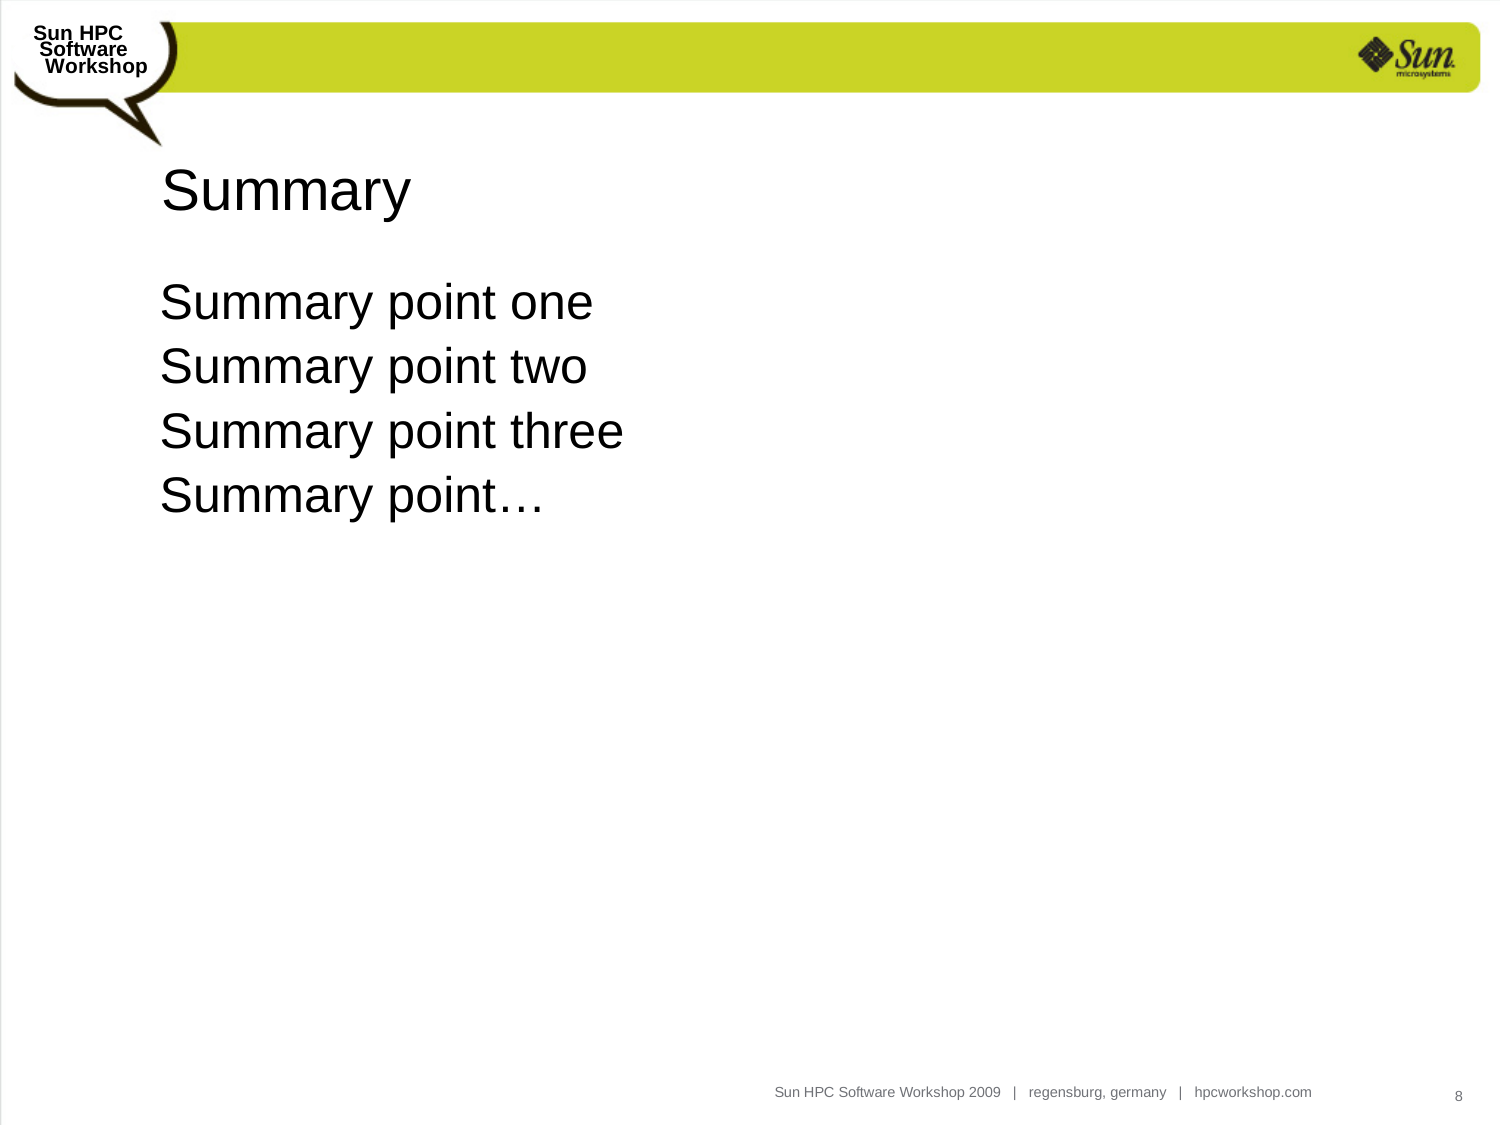

# Summary
Summary point one
Summary point two
Summary point three
Summary point…